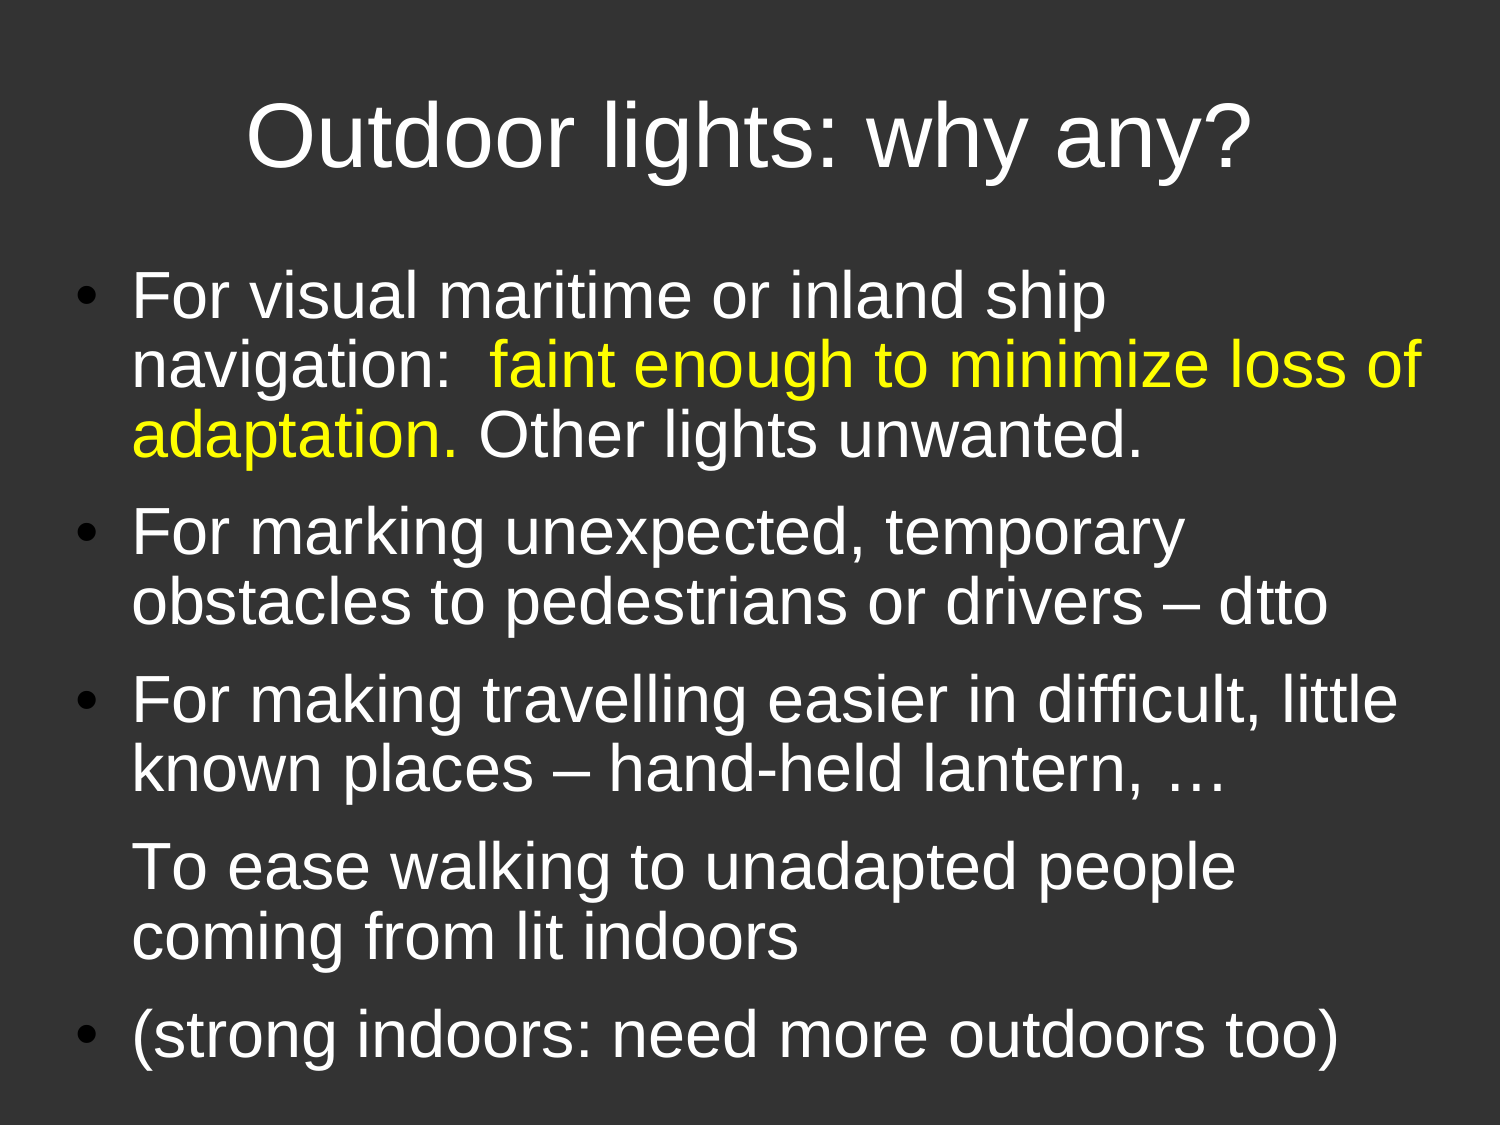

# Outdoor lights: why any?
For visual maritime or inland ship navigation: faint enough to minimize loss of adaptation. Other lights unwanted.
For marking unexpected, temporary obstacles to pedestrians or drivers – dtto
For making travelling easier in difficult, little known places – hand-held lantern, …
To ease walking to unadapted people coming from lit indoors
(strong indoors: need more outdoors too)